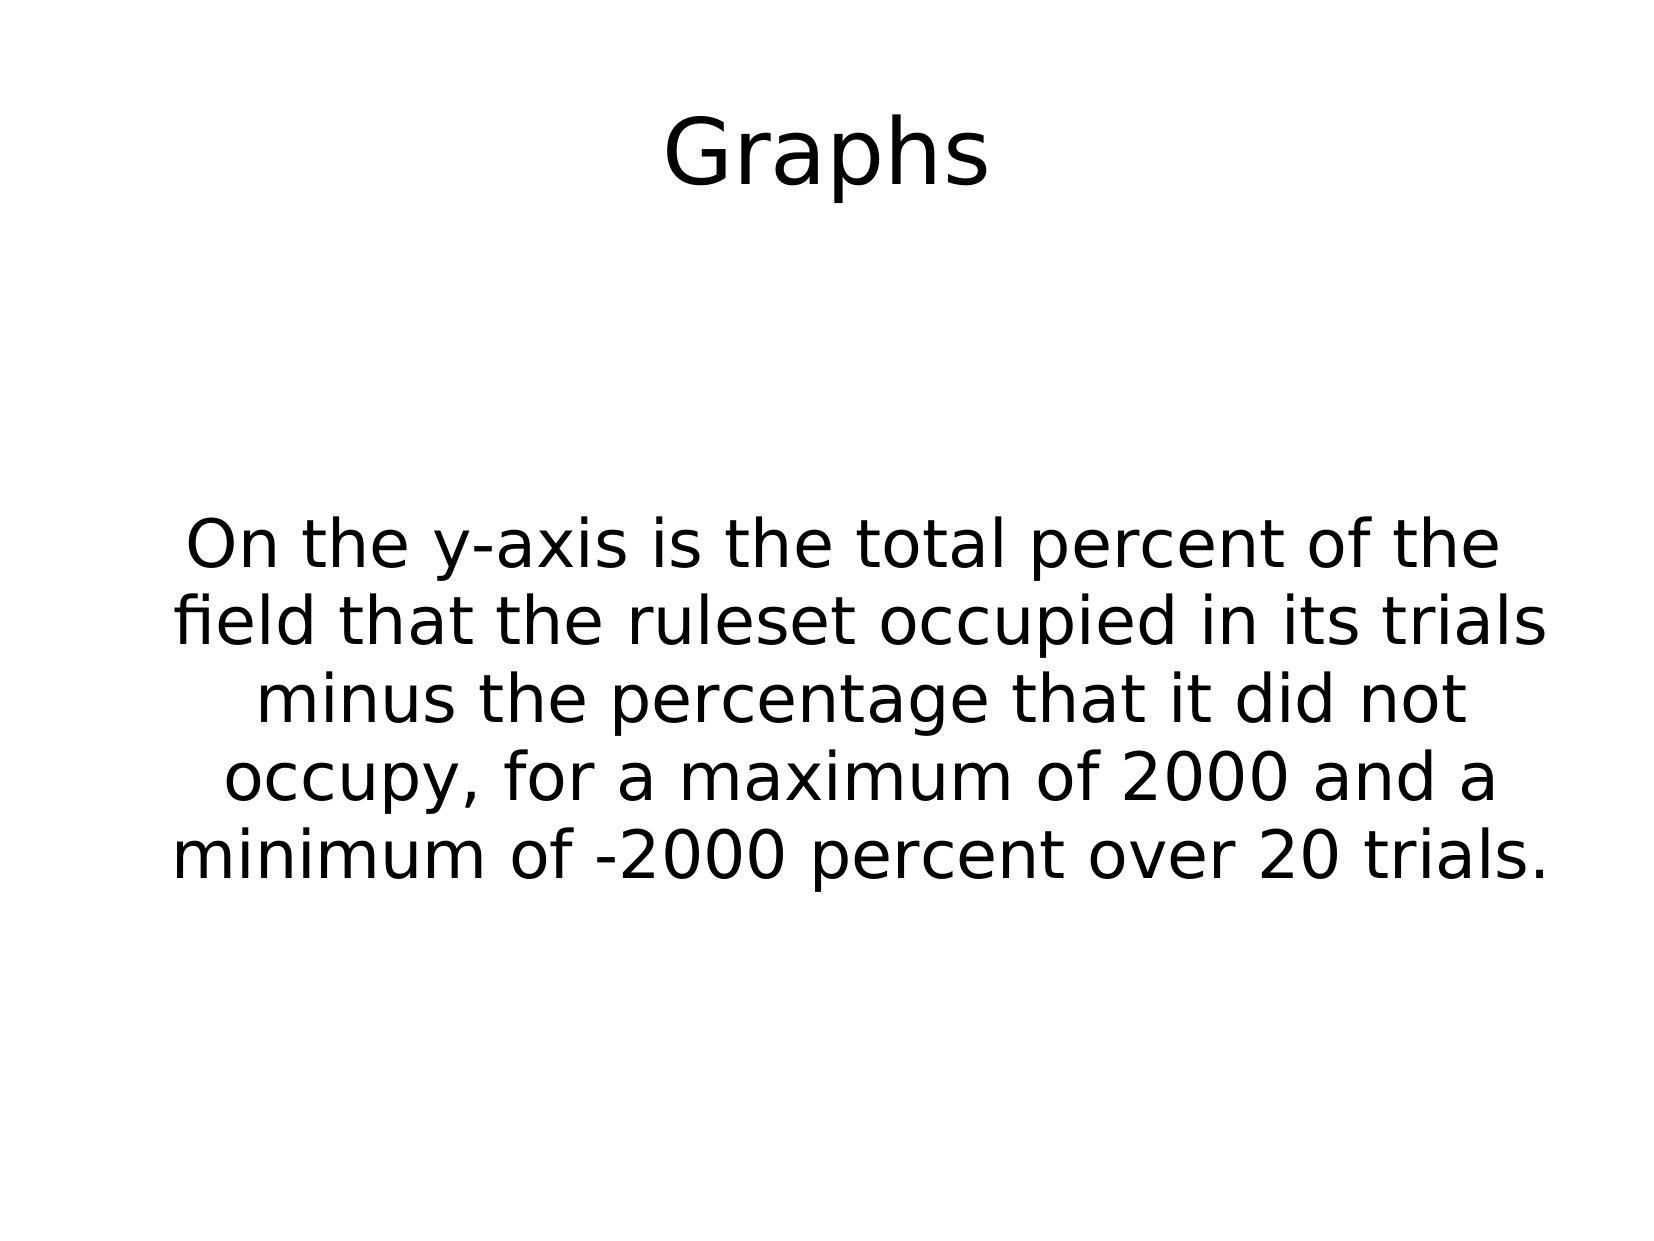

# Graphs
On the y-axis is the total percent of the field that the ruleset occupied in its trials minus the percentage that it did not occupy, for a maximum of 2000 and a minimum of -2000 percent over 20 trials.